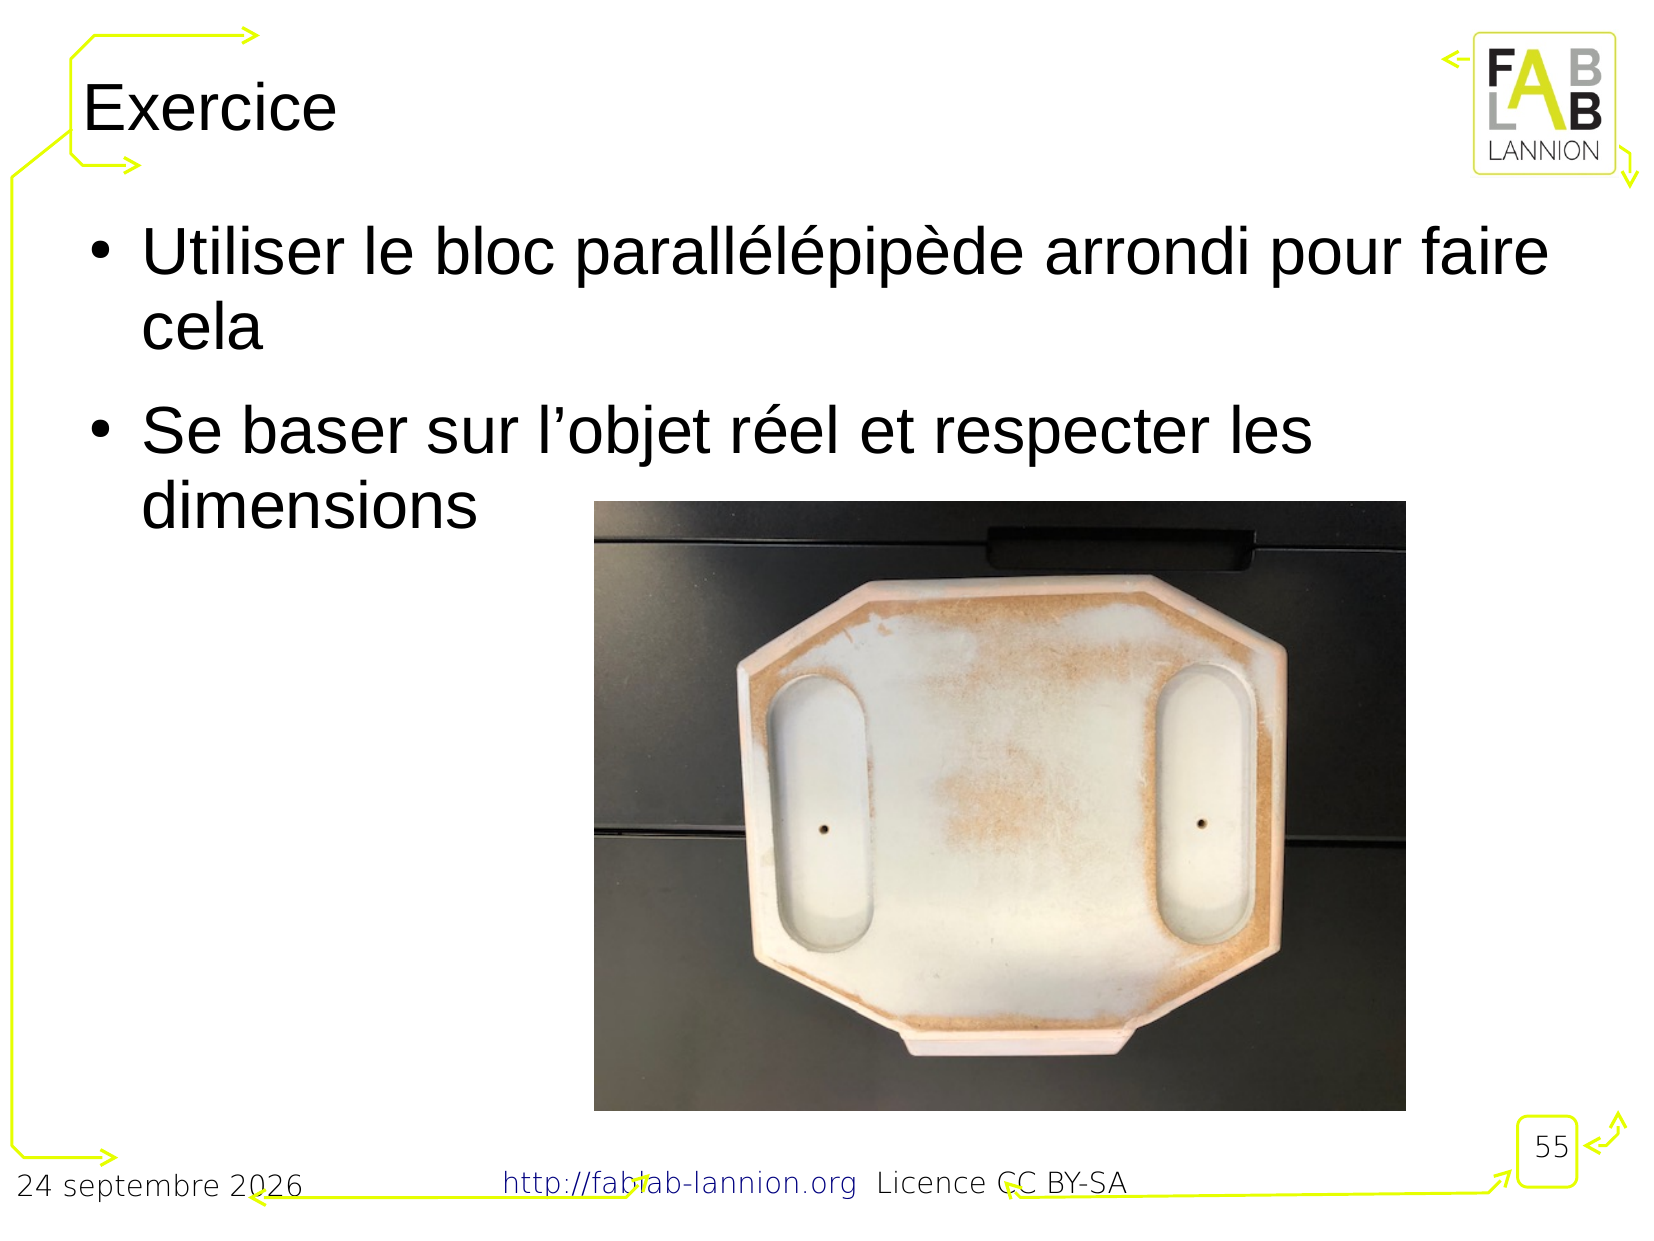

# Exercice
Utiliser le bloc parallélépipède arrondi pour faire cela
Se baser sur l’objet réel et respecter les dimensions
55